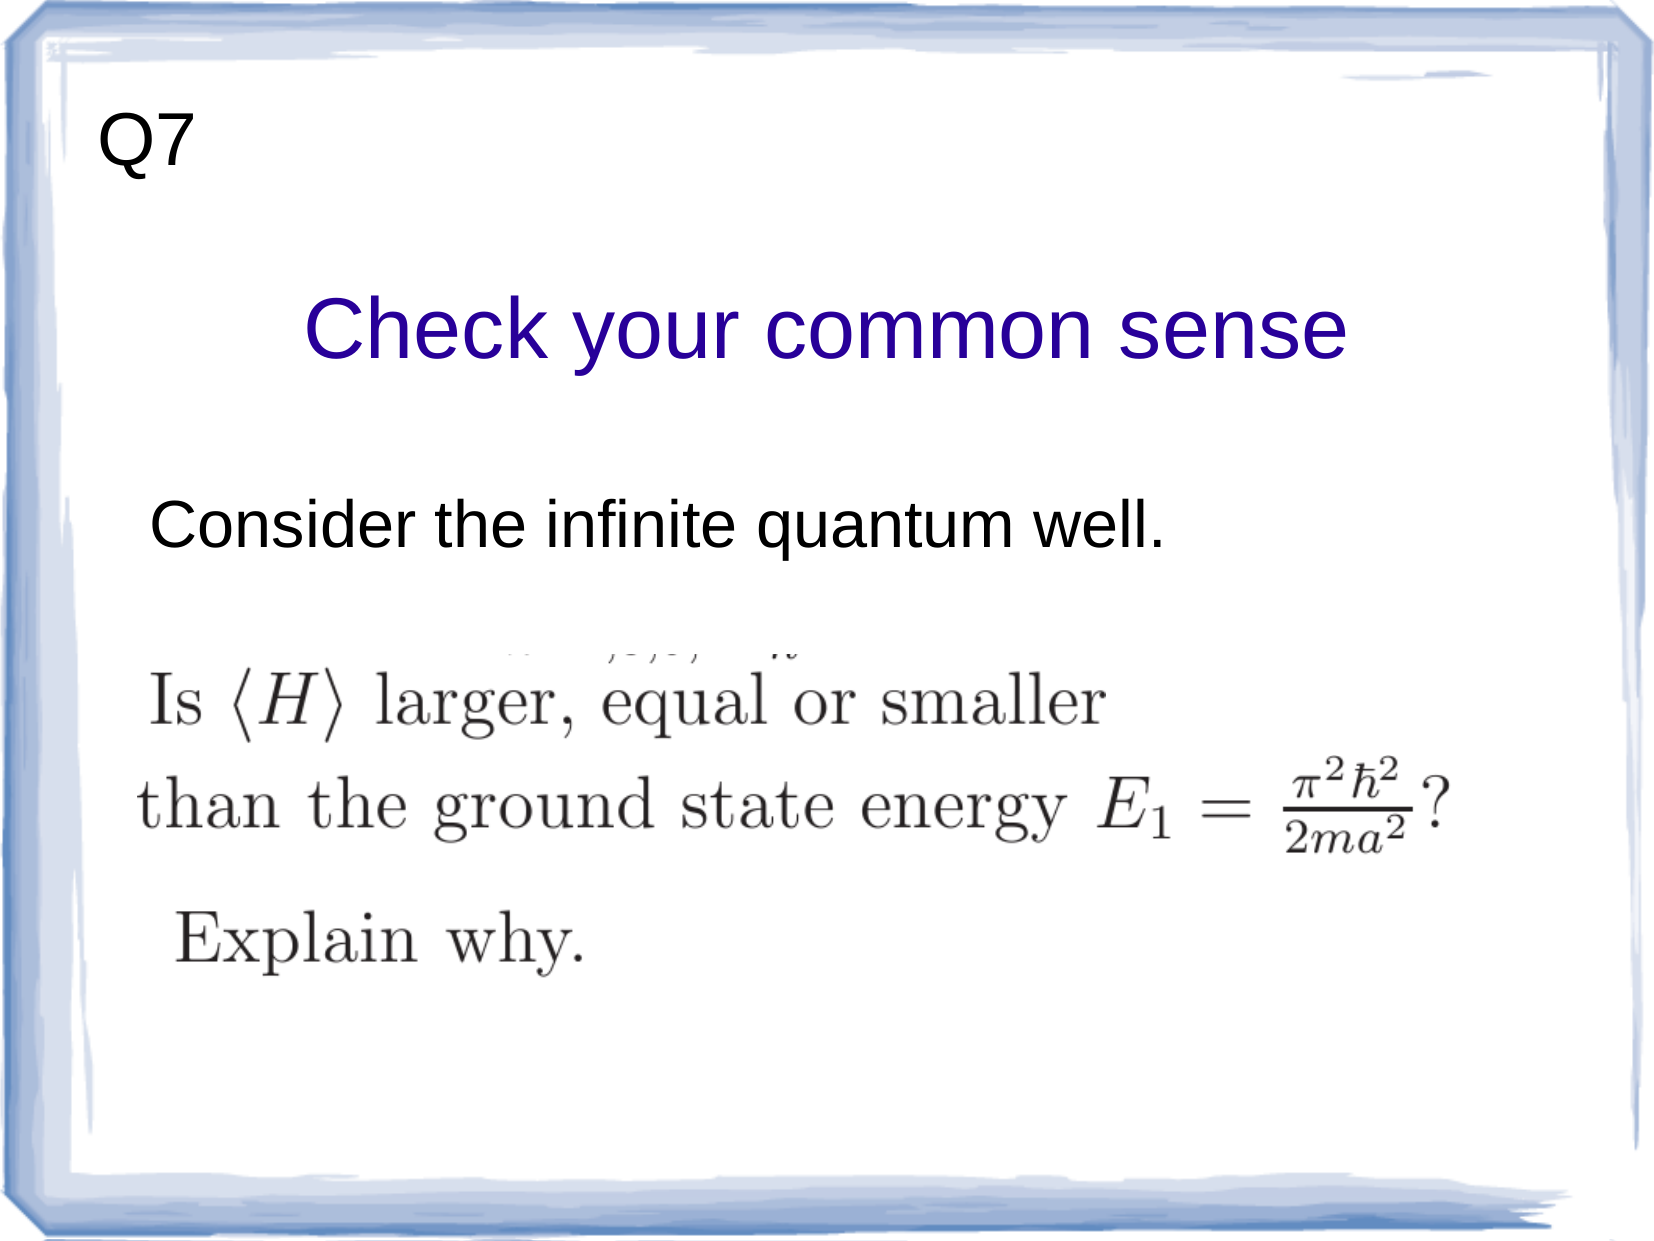

Q7
# Check your common sense
Consider the infinite quantum well.